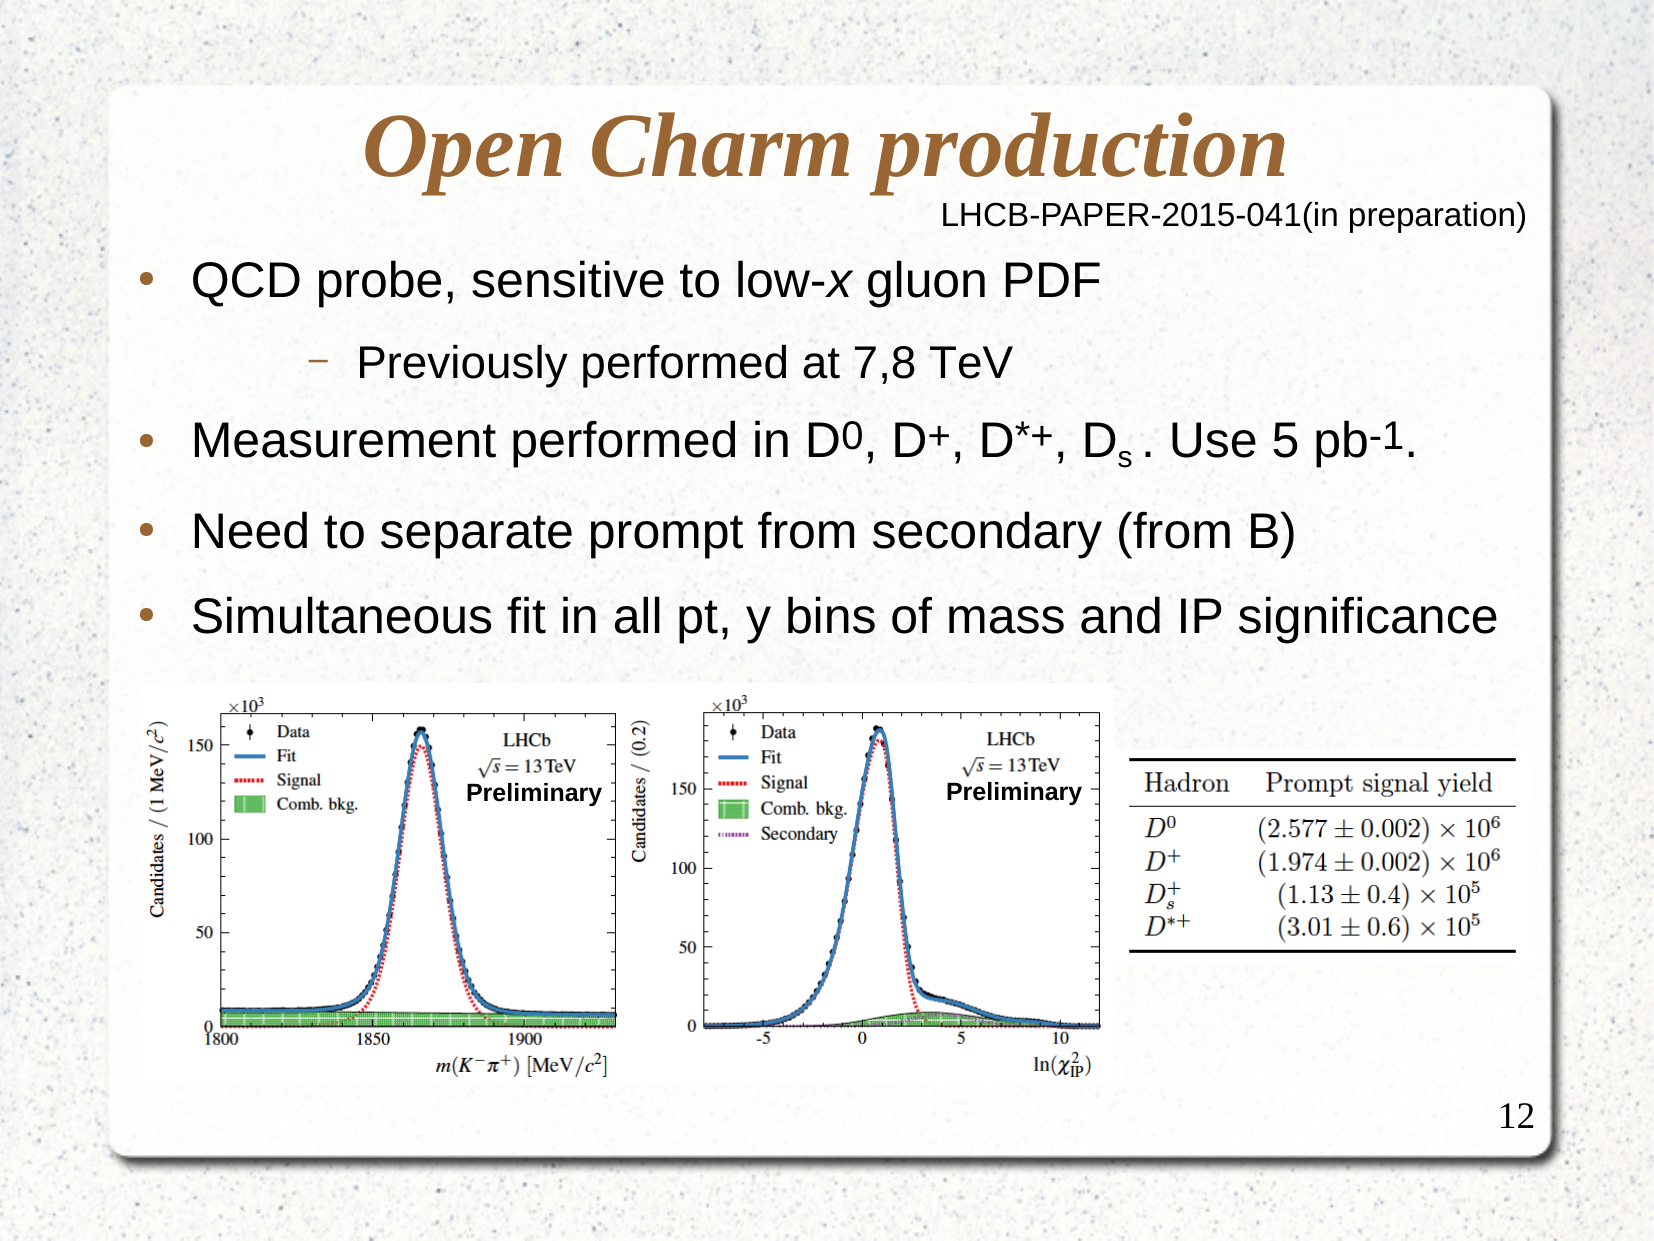

# Open Charm production
LHCB-PAPER-2015-041(in preparation)
QCD probe, sensitive to low-x gluon PDF
Previously performed at 7,8 TeV
Measurement performed in D0, D+, D*+, Ds . Use 5 pb-1.
Need to separate prompt from secondary (from B)
Simultaneous fit in all pt, y bins of mass and IP significance
 Preliminary
 Preliminary
12